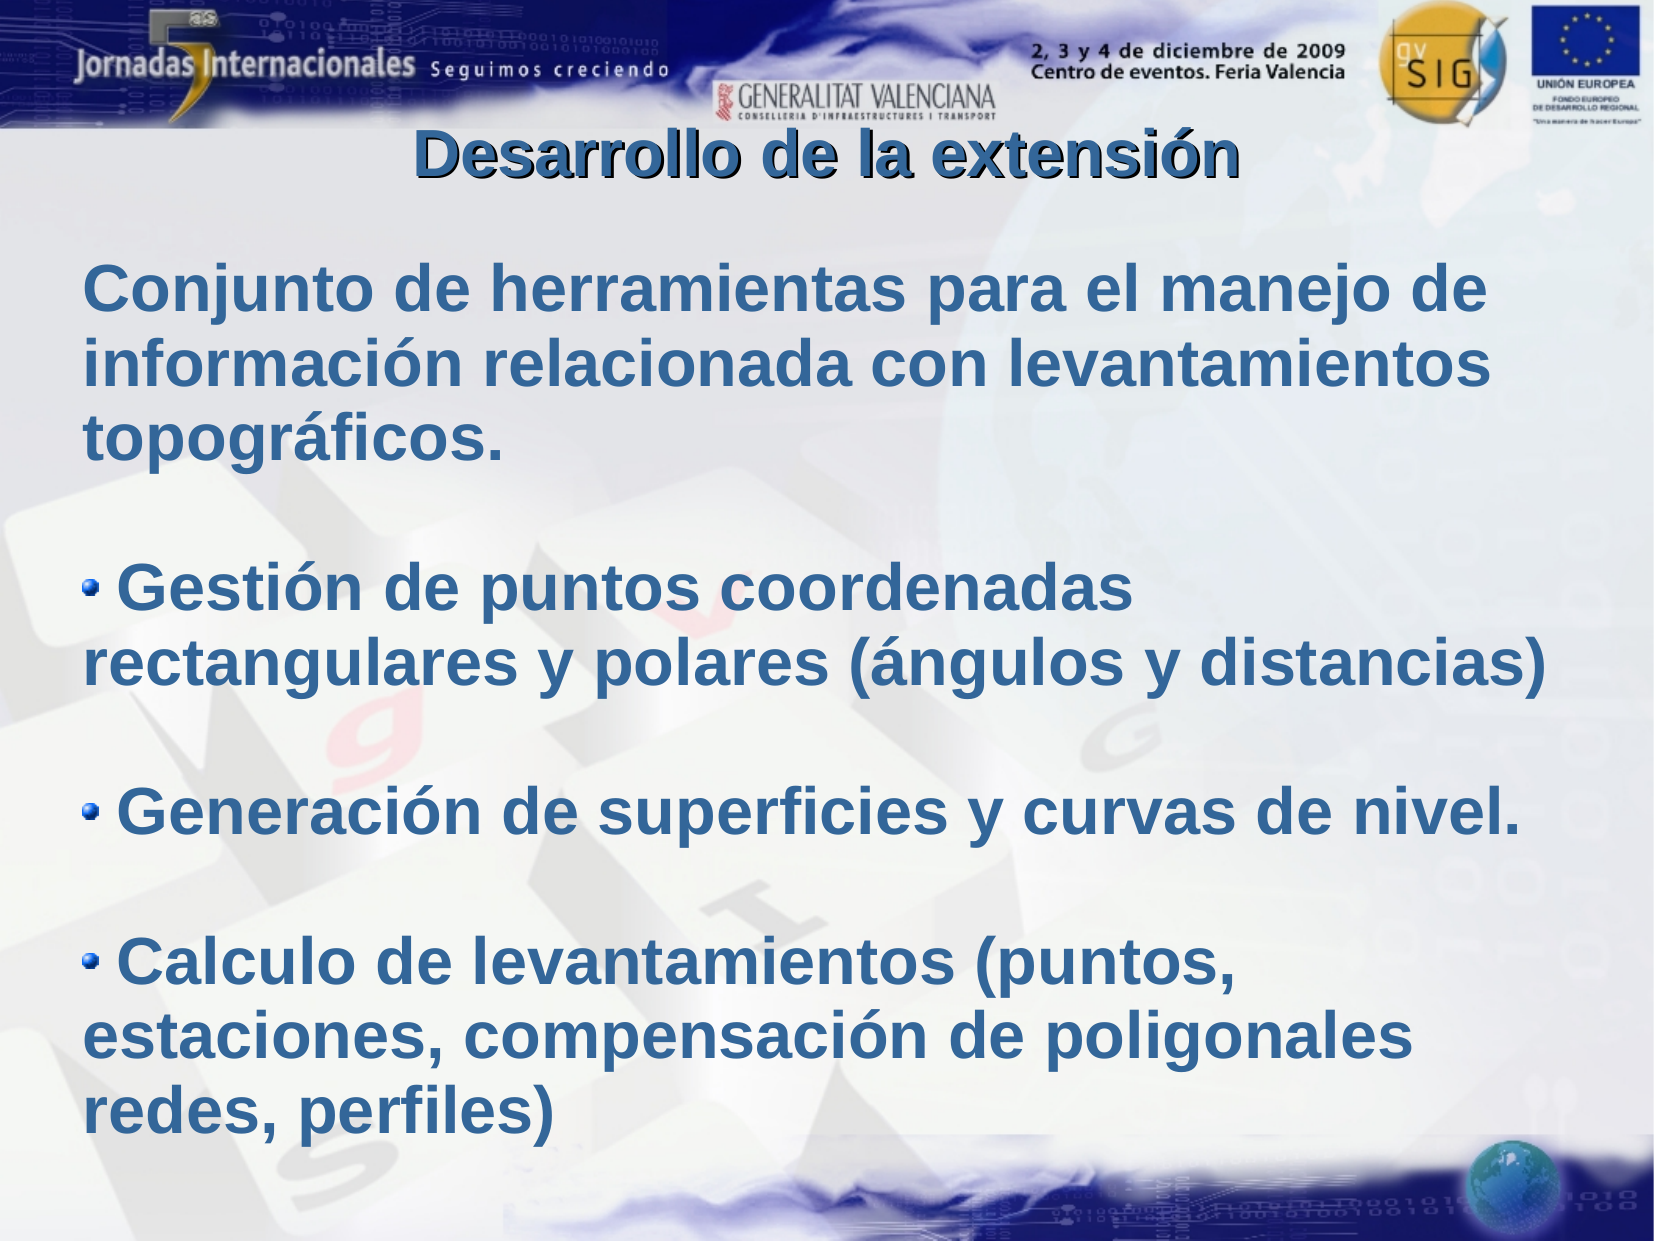

# Desarrollo de la extensión
Conjunto de herramientas para el manejo de información relacionada con levantamientos topográficos.
 Gestión de puntos coordenadas rectangulares y polares (ángulos y distancias)
 Generación de superficies y curvas de nivel.
 Calculo de levantamientos (puntos, estaciones, compensación de poligonales redes, perfiles)